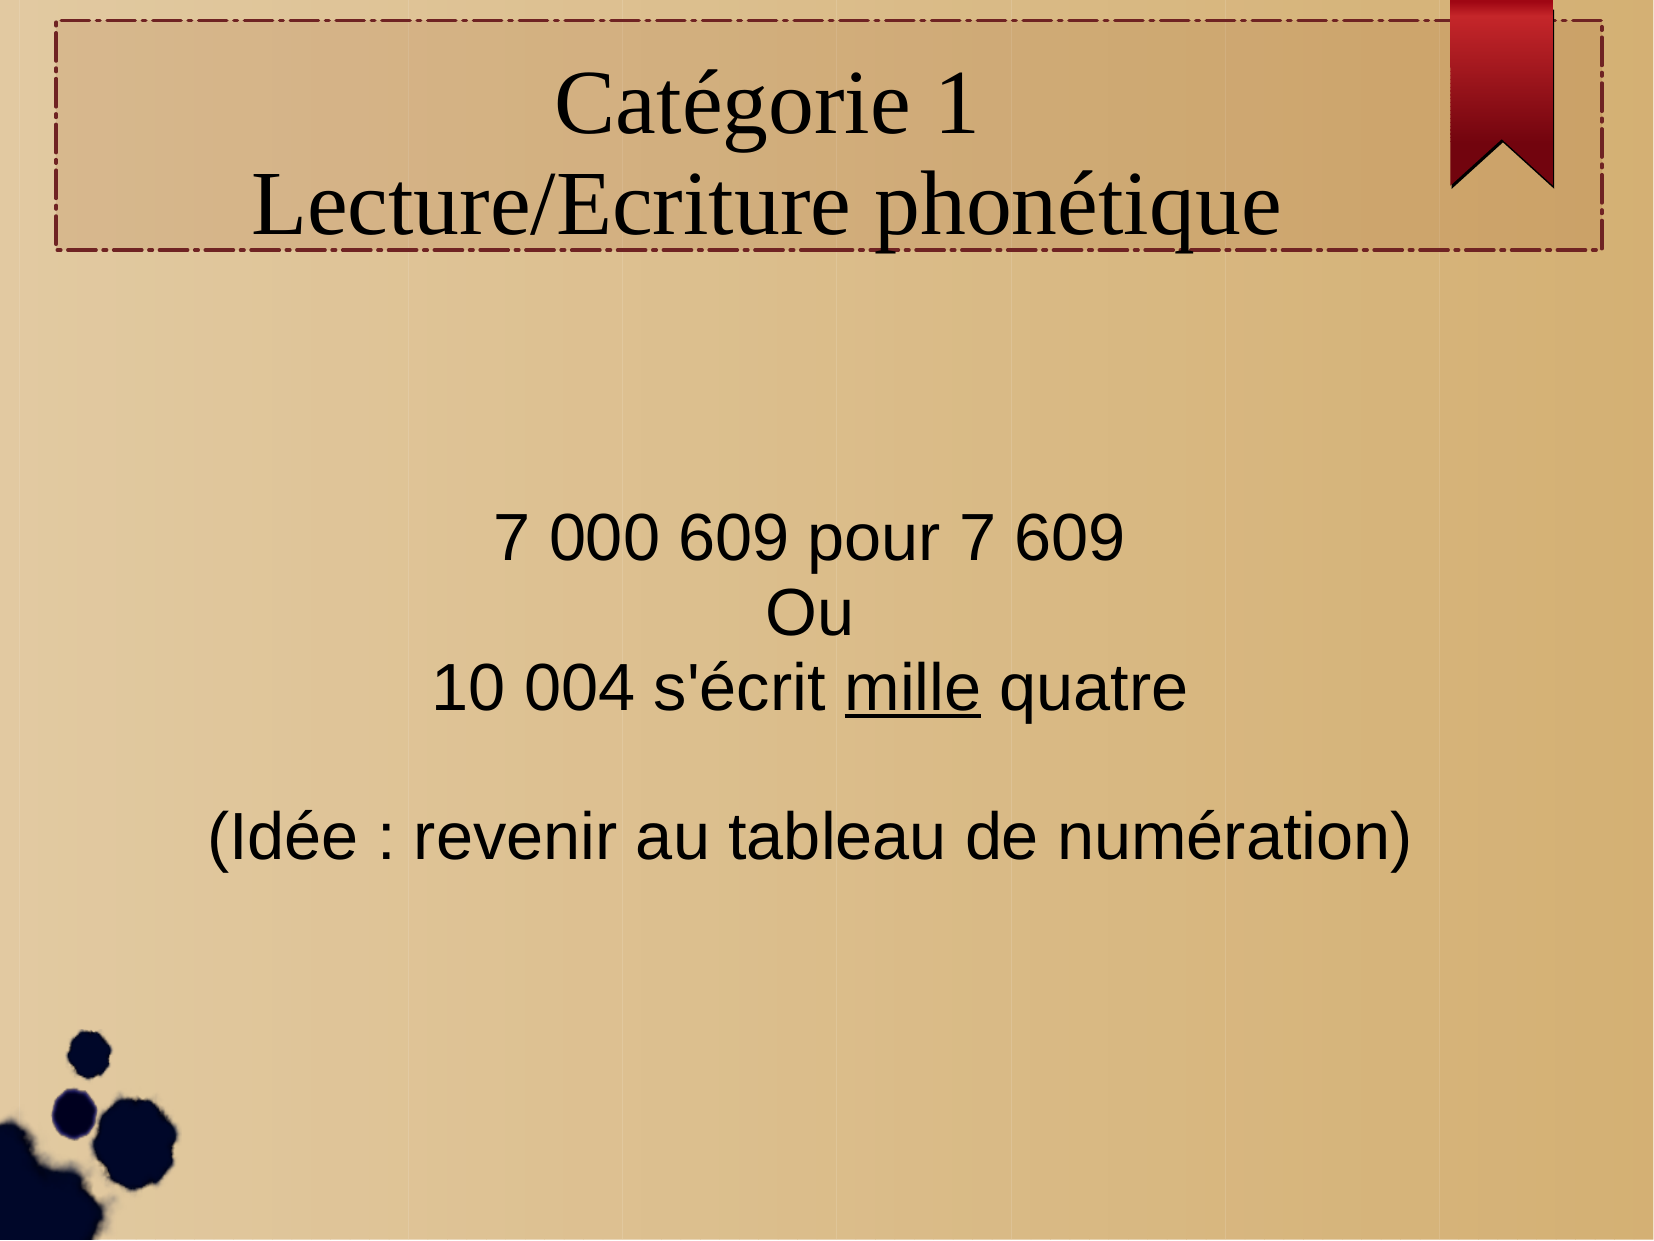

# Catégorie 1 Lecture/Ecriture phonétique
7 000 609 pour 7 609
Ou
10 004 s'écrit mille quatre
(Idée : revenir au tableau de numération)